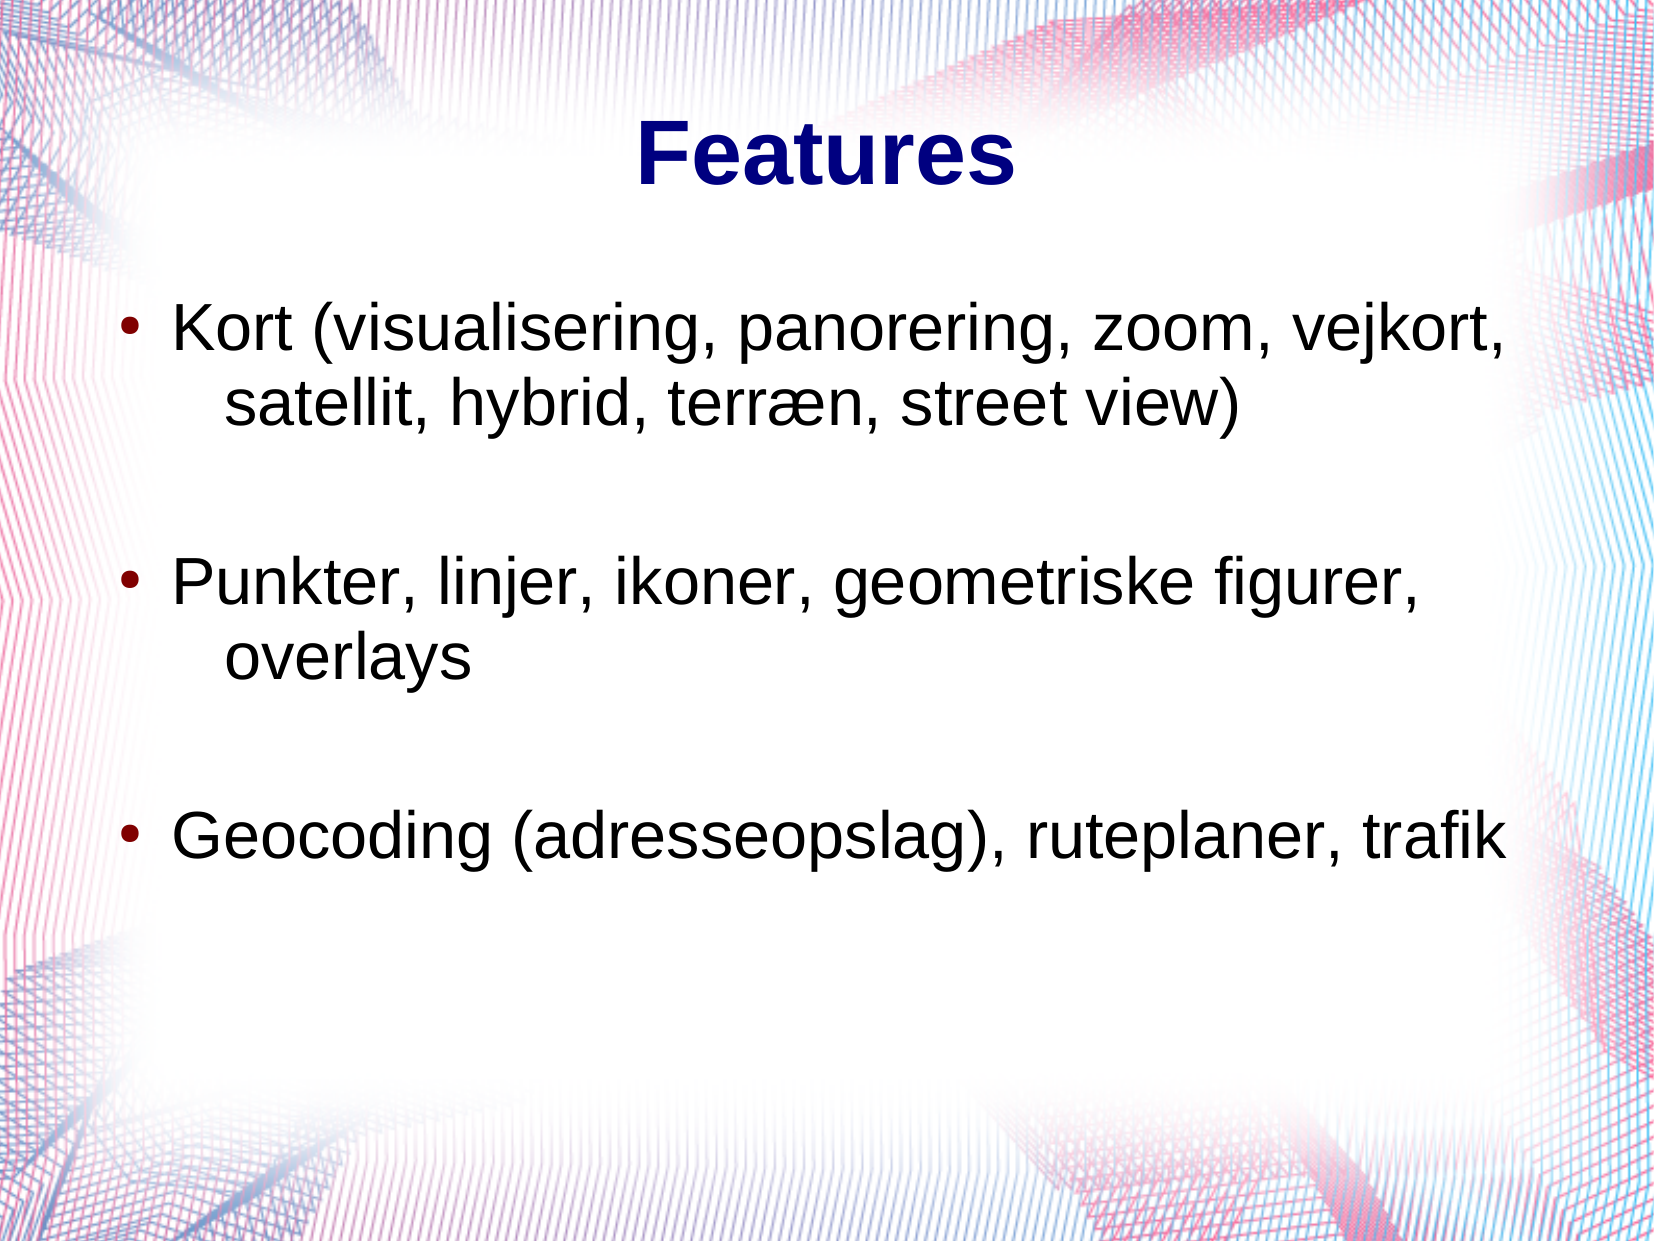

# Features
Kort (visualisering, panorering, zoom, vejkort, satellit, hybrid, terræn, street view)
Punkter, linjer, ikoner, geometriske figurer, overlays
Geocoding (adresseopslag), ruteplaner, trafik